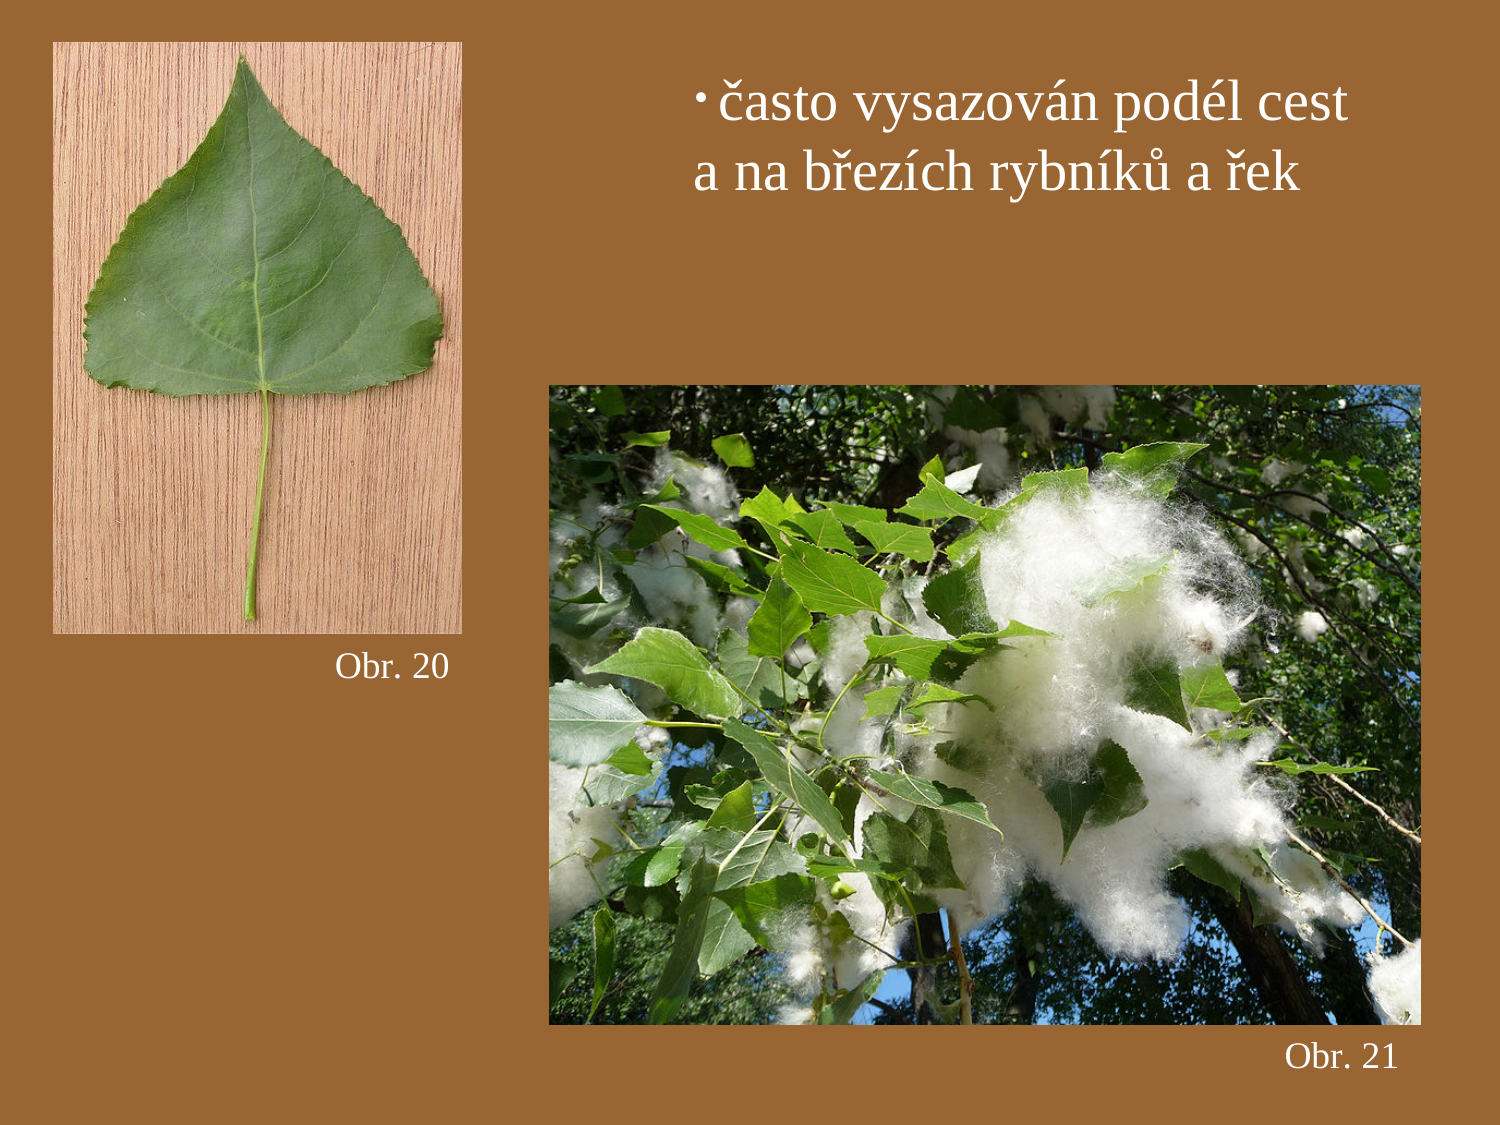

často vysazován podél cest
a na březích rybníků a řek
 Obr. 20
Obr. 21